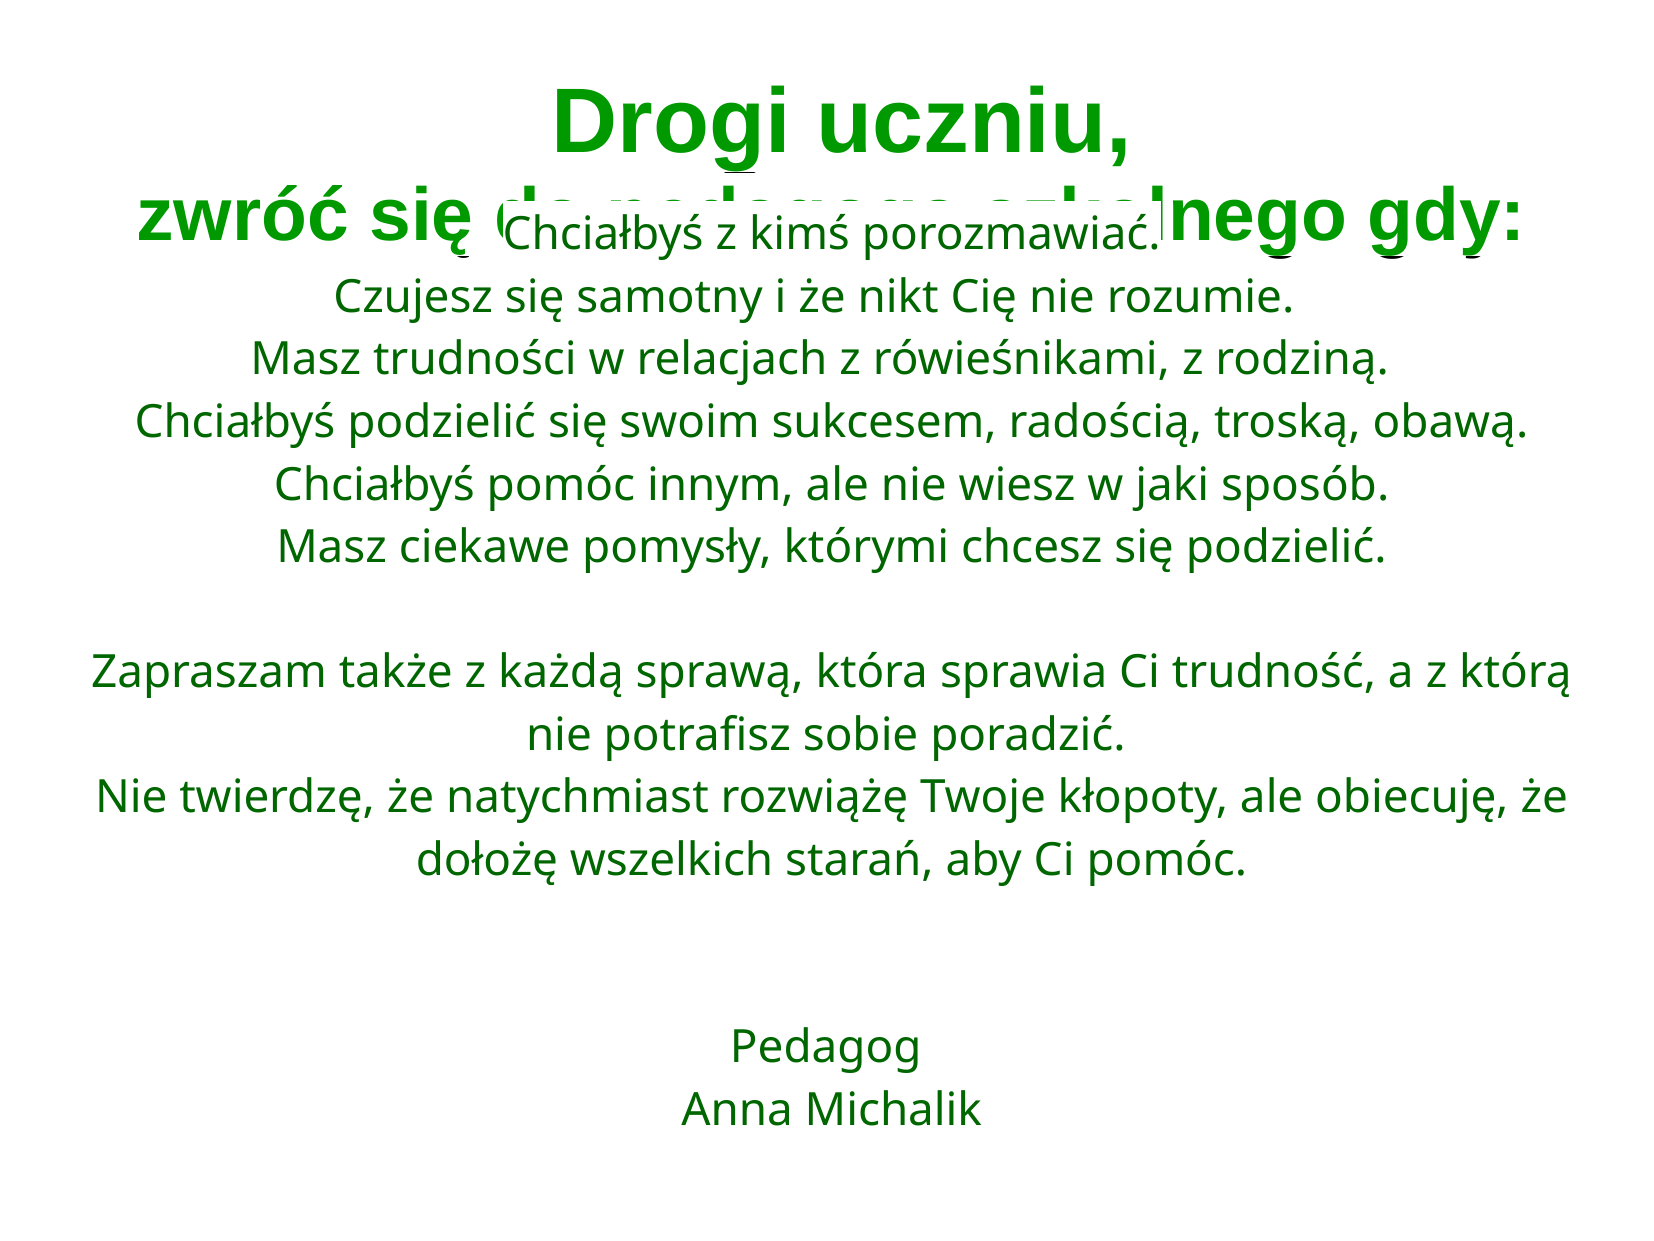

# Drogi uczniu, zwróć się do pedagoga szkolnego gdy:
Chciałbyś z kimś porozmawiać.
Czujesz się samotny i że nikt Cię nie rozumie.
Masz trudności w relacjach z rówieśnikami, z rodziną.
Chciałbyś podzielić się swoim sukcesem, radością, troską, obawą.
Chciałbyś pomóc innym, ale nie wiesz w jaki sposób.
Masz ciekawe pomysły, którymi chcesz się podzielić.
Zapraszam także z każdą sprawą, która sprawia Ci trudność, a z którą nie potrafisz sobie poradzić.
Nie twierdzę, że natychmiast rozwiążę Twoje kłopoty, ale obiecuję, że dołożę wszelkich starań, aby Ci pomóc.
Pedagog
Anna Michalik